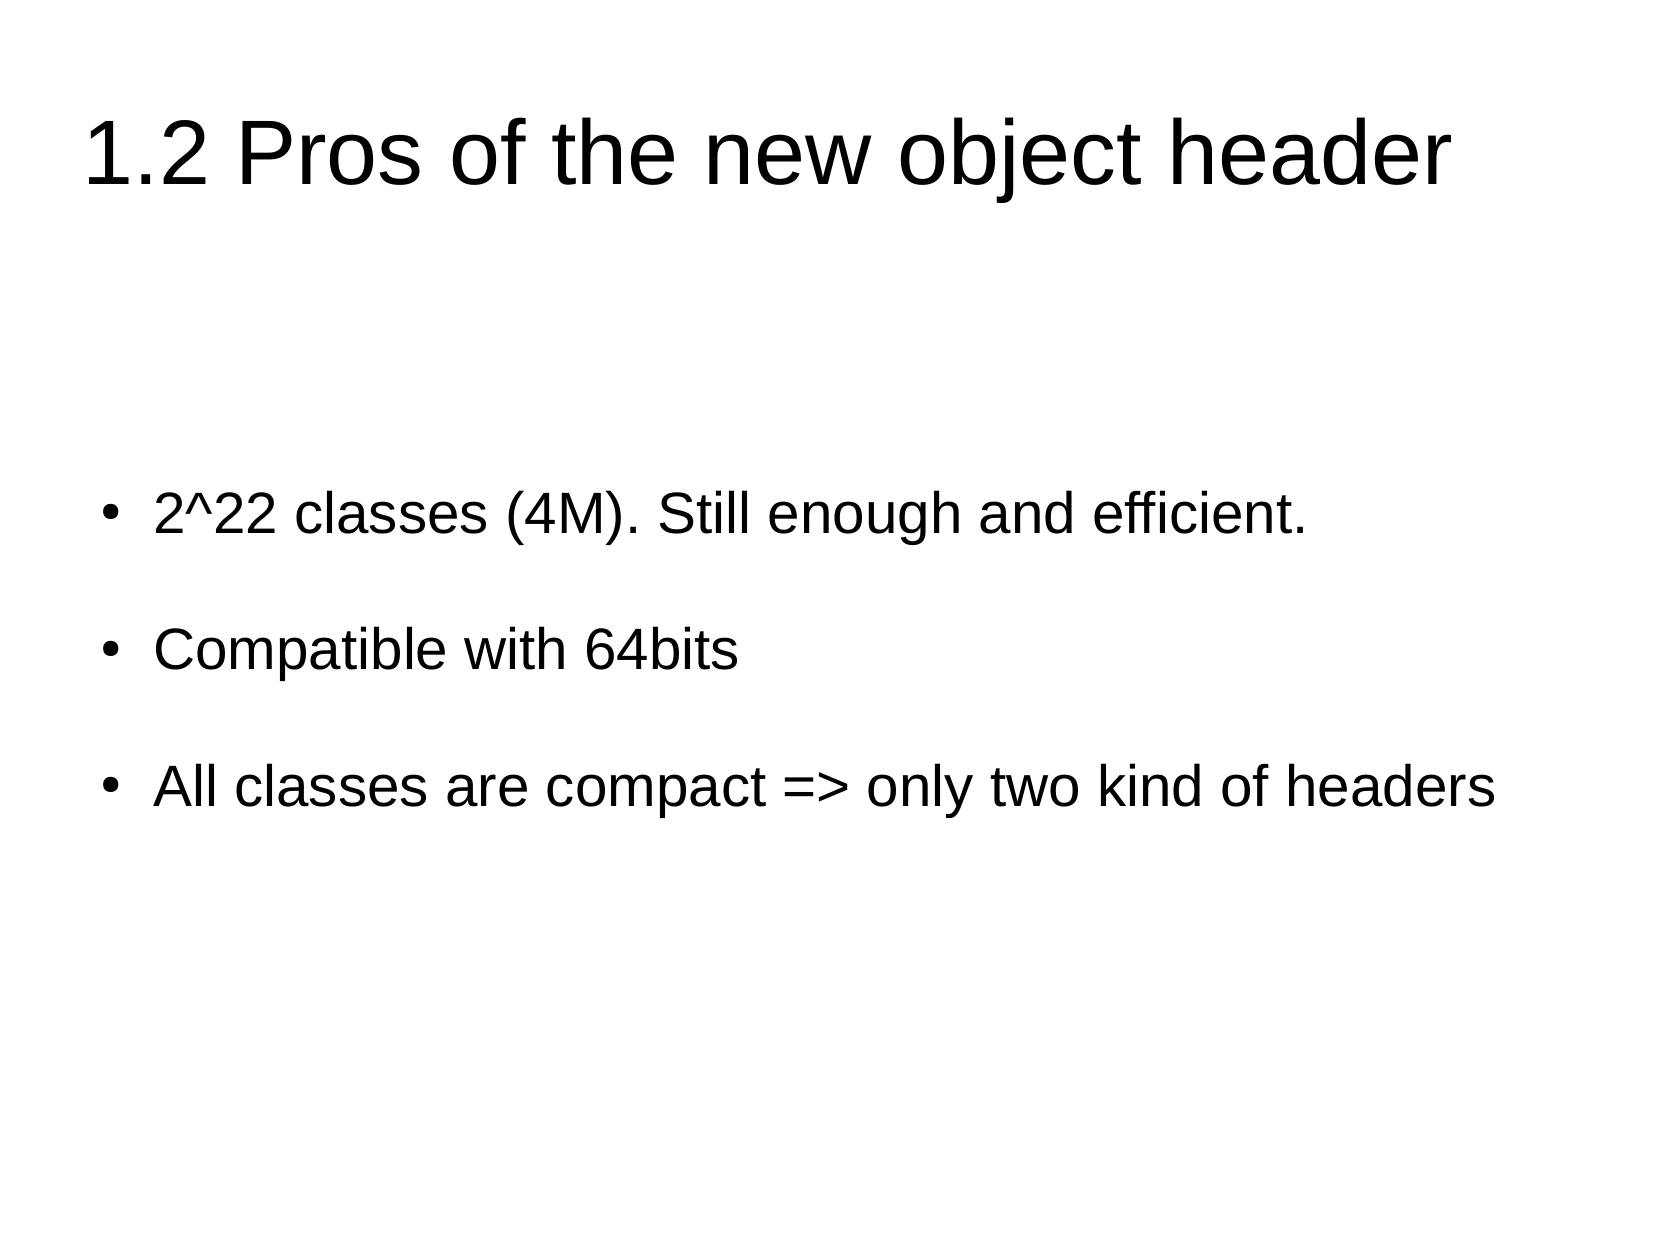

# 1.2 Pros of the new object header
2^22 classes (4M). Still enough and efficient.
Compatible with 64bits
All classes are compact => only two kind of headers